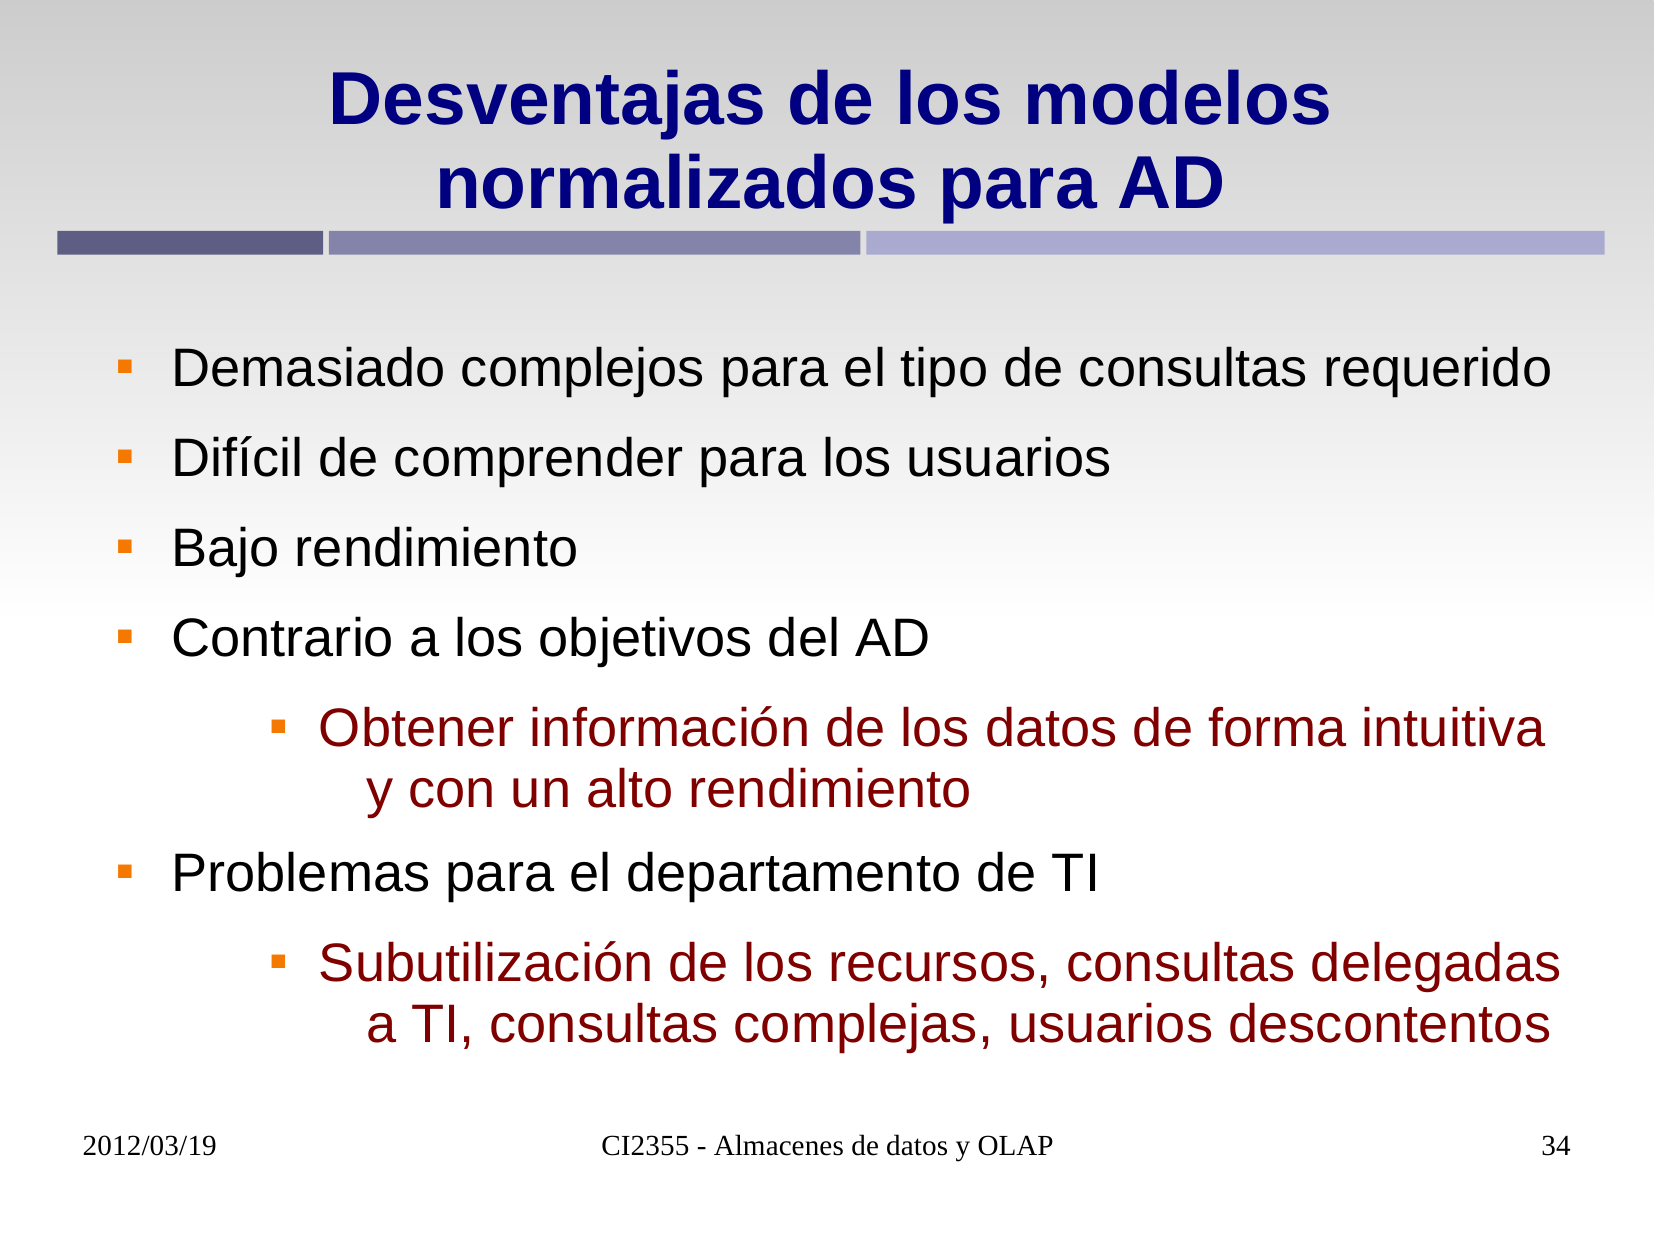

# Desventajas de los modelos normalizados para AD
Demasiado complejos para el tipo de consultas requerido
Difícil de comprender para los usuarios
Bajo rendimiento
Contrario a los objetivos del AD
Obtener información de los datos de forma intuitiva y con un alto rendimiento
Problemas para el departamento de TI
Subutilización de los recursos, consultas delegadas a TI, consultas complejas, usuarios descontentos
2012/03/19
CI2355 - Almacenes de datos y OLAP
34